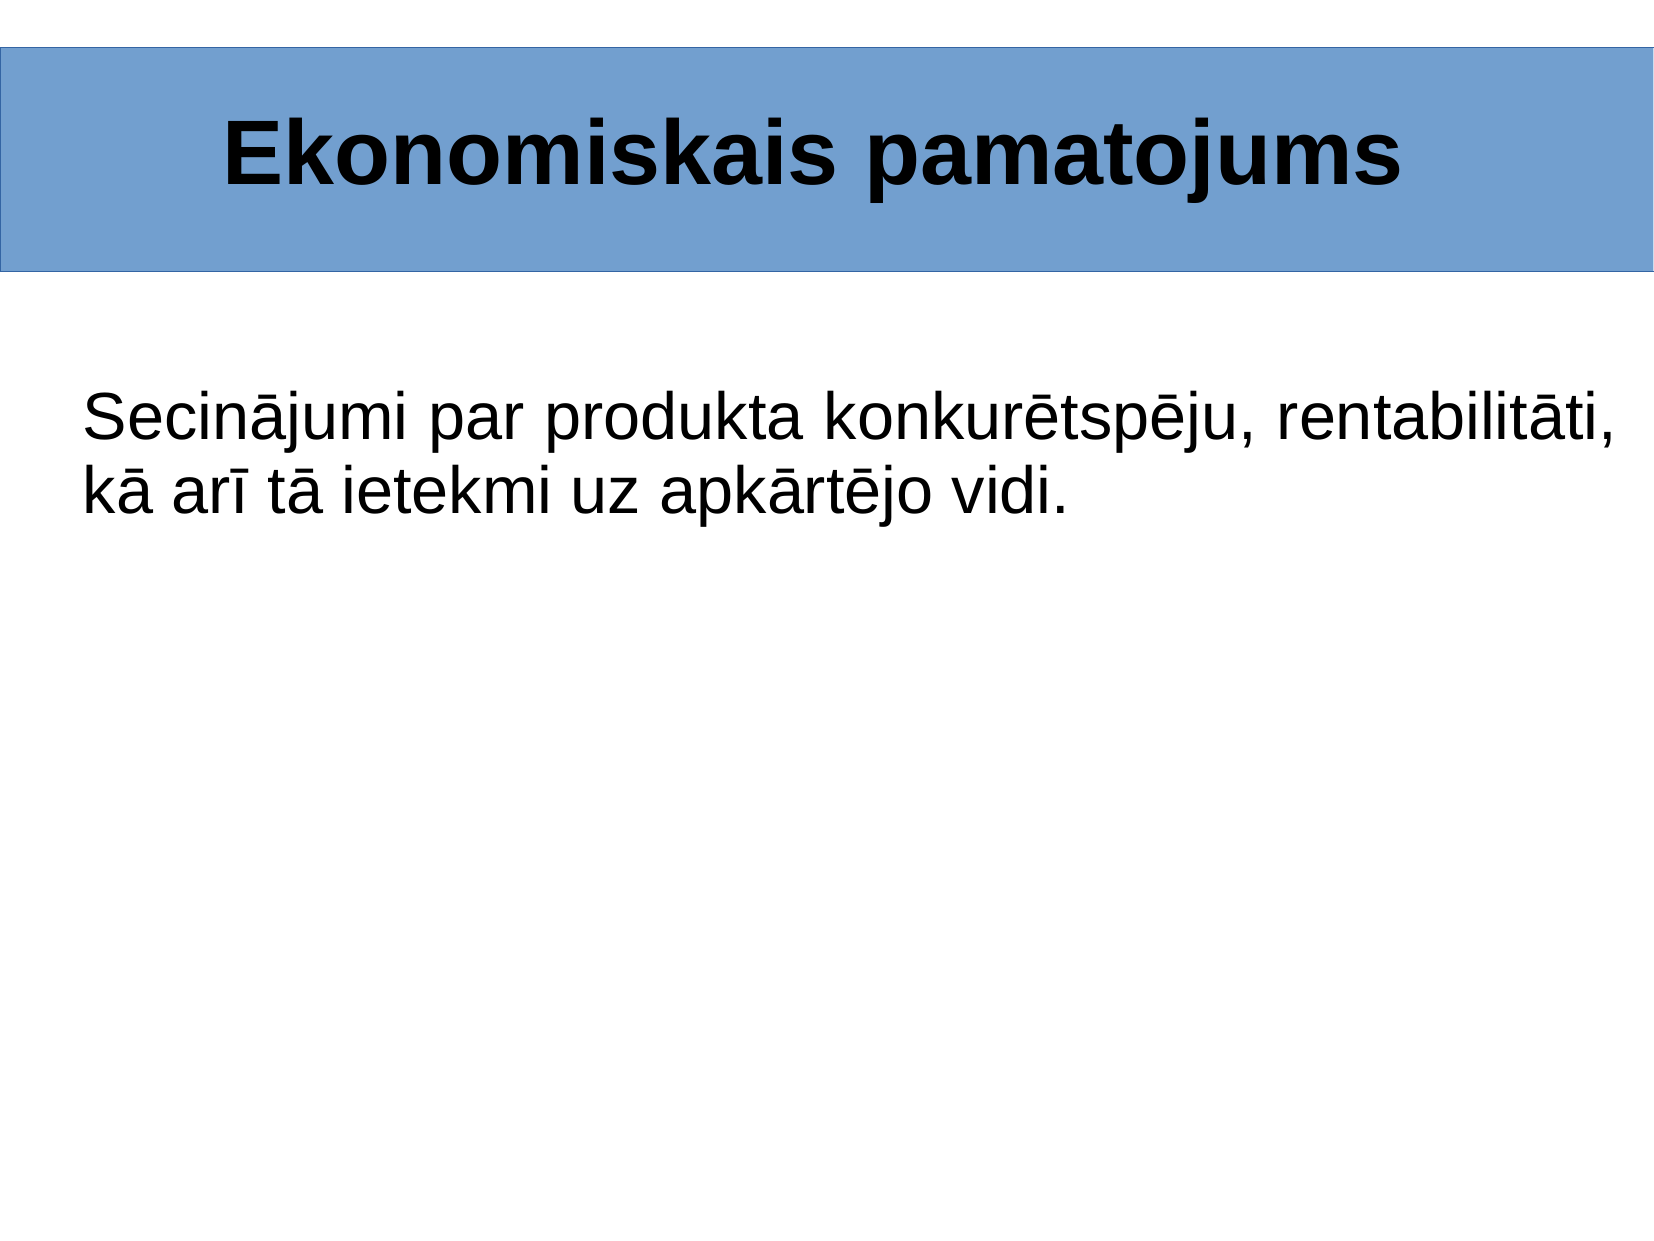

# Ekonomiskais pamatojums
Secinājumi par produkta konkurētspēju, rentabilitāti, kā arī tā ietekmi uz apkārtējo vidi.